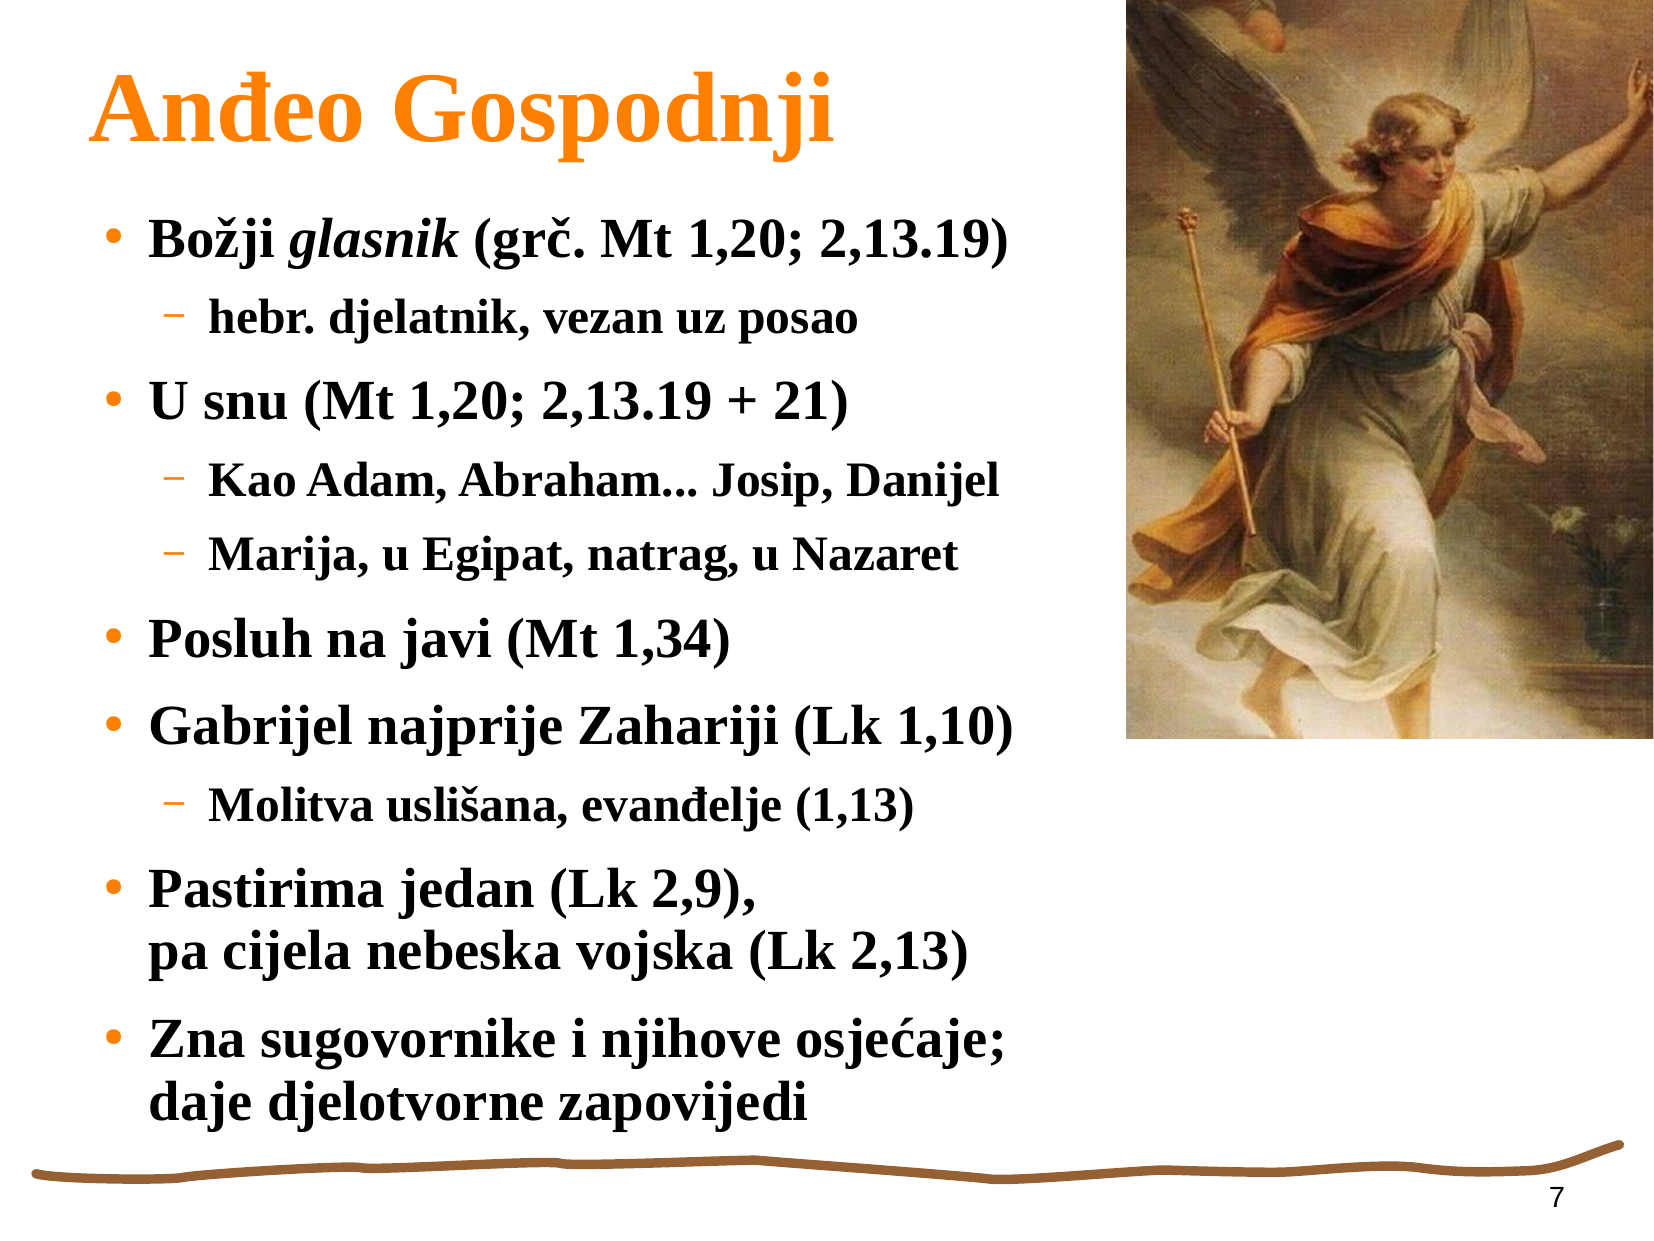

# Anđeo Gospodnji
Božji glasnik (grč. Mt 1,20; 2,13.19)
hebr. djelatnik, vezan uz posao
U snu (Mt 1,20; 2,13.19 + 21)
Kao Adam, Abraham... Josip, Danijel
Marija, u Egipat, natrag, u Nazaret
Posluh na javi (Mt 1,34)
Gabrijel najprije Zahariji (Lk 1,10)
Molitva uslišana, evanđelje (1,13)
Pastirima jedan (Lk 2,9),
pa cijela nebeska vojska (Lk 2,13)
Zna sugovornike i njihove osjećaje;
daje djelotvorne zapovijedi
7